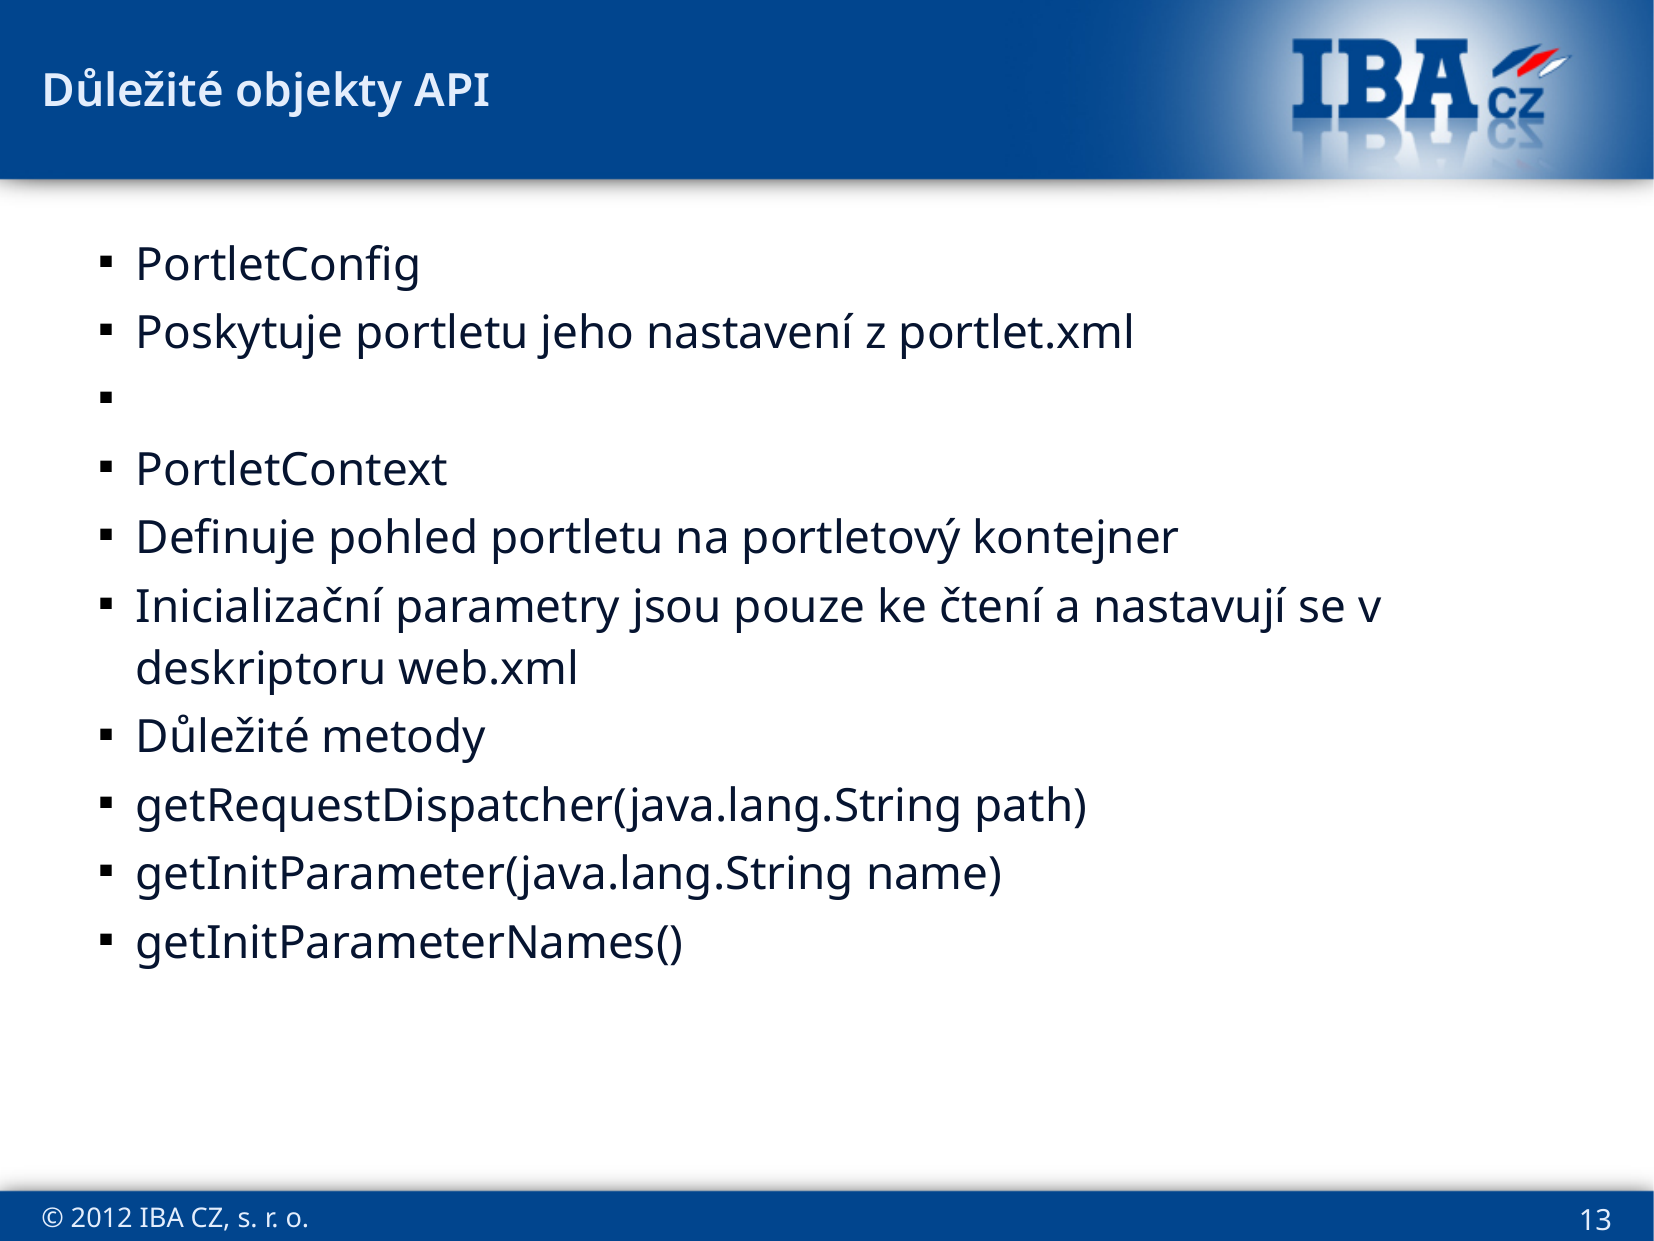

# Důležité objekty API
PortletConfig
Poskytuje portletu jeho nastavení z portlet.xml
PortletContext
Definuje pohled portletu na portletový kontejner
Inicializační parametry jsou pouze ke čtení a nastavují se v deskriptoru web.xml
Důležité metody
getRequestDispatcher(java.lang.String path)
getInitParameter(java.lang.String name)
getInitParameterNames()
13